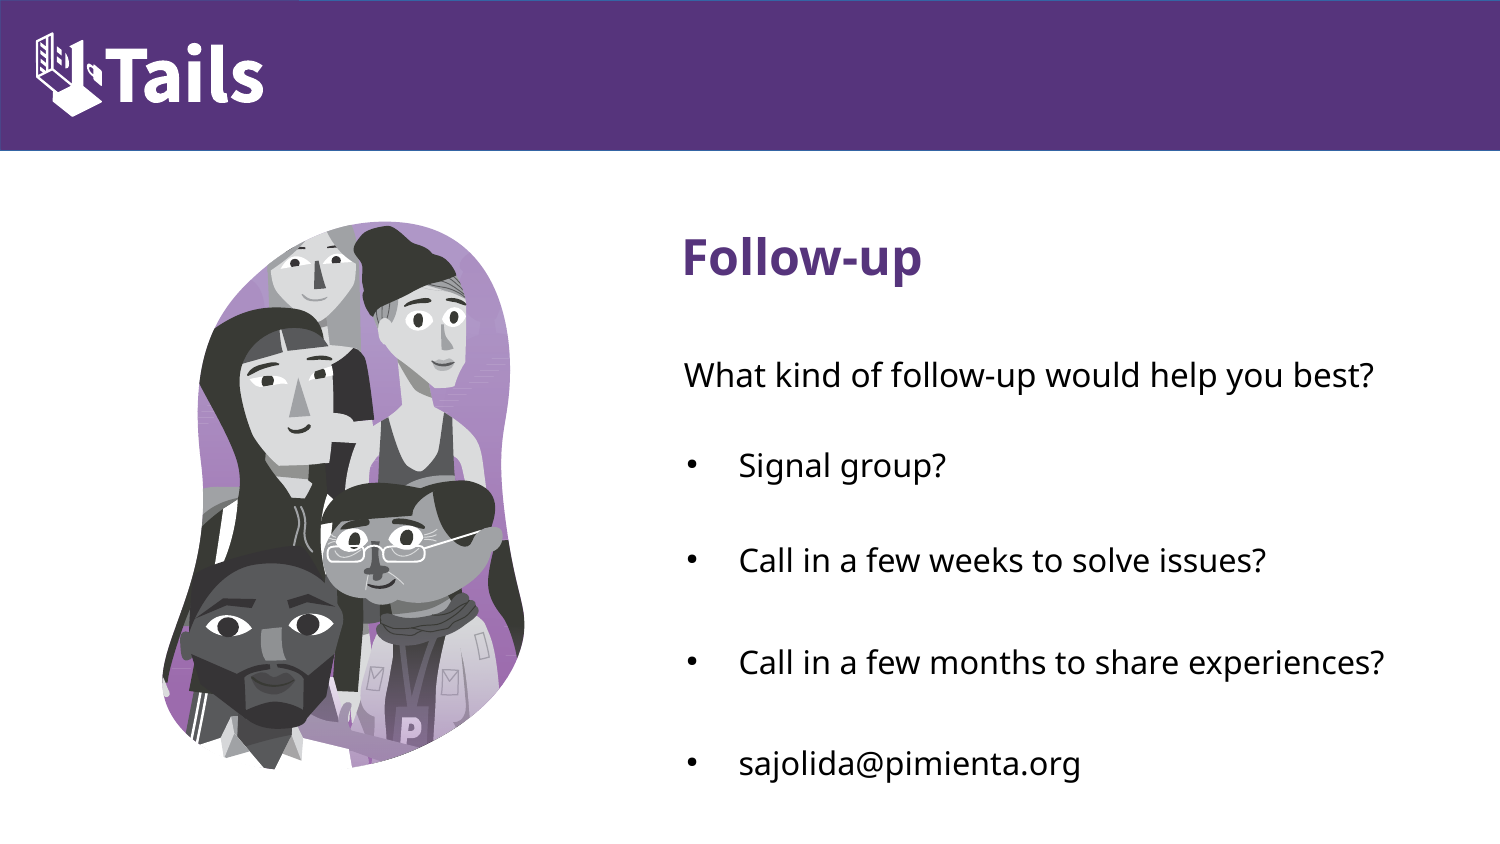

# Follow-up
What kind of follow-up would help you best?
Signal group?
Call in a few weeks to solve issues?
Call in a few months to share experiences?
sajolida@pimienta.org